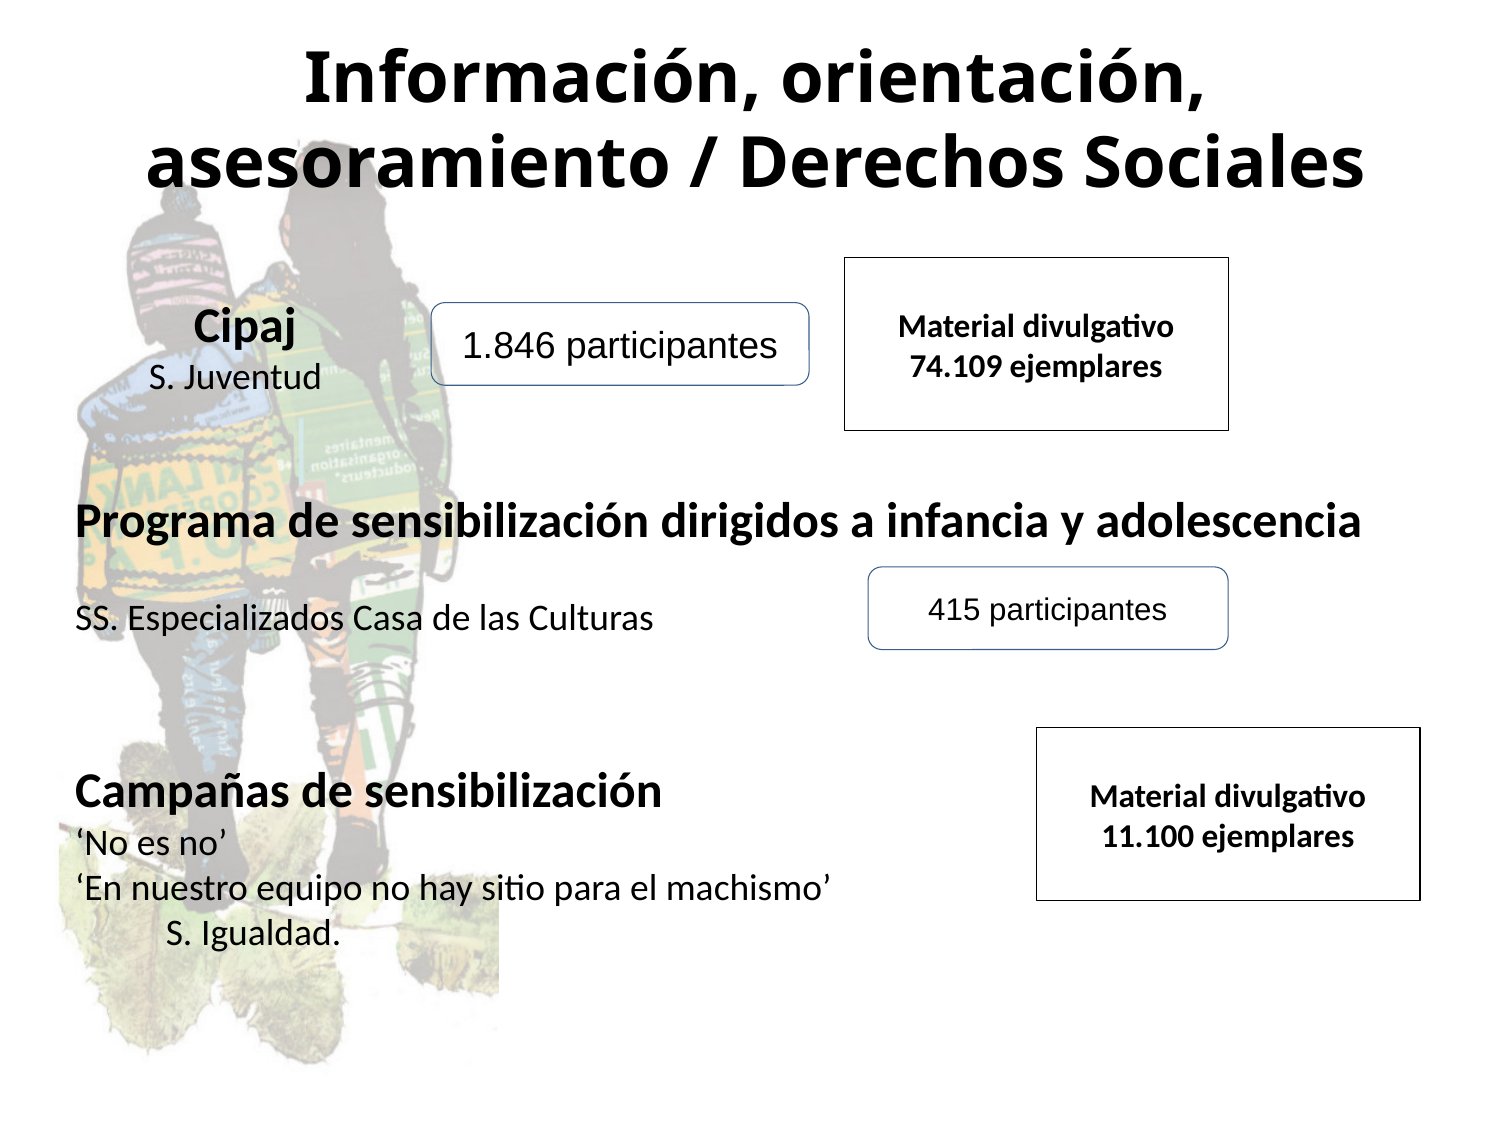

# Información, orientación, asesoramiento / Derechos Sociales
	 Cipaj
	S. Juventud
Programa de sensibilización dirigidos a infancia y adolescencia
SS. Especializados Casa de las Culturas
Campañas de sensibilización
‘No es no’
‘En nuestro equipo no hay sitio para el machismo’
	 S. Igualdad.
Material divulgativo
74.109 ejemplares
1.846 participantes
415 participantes
Material divulgativo
11.100 ejemplares